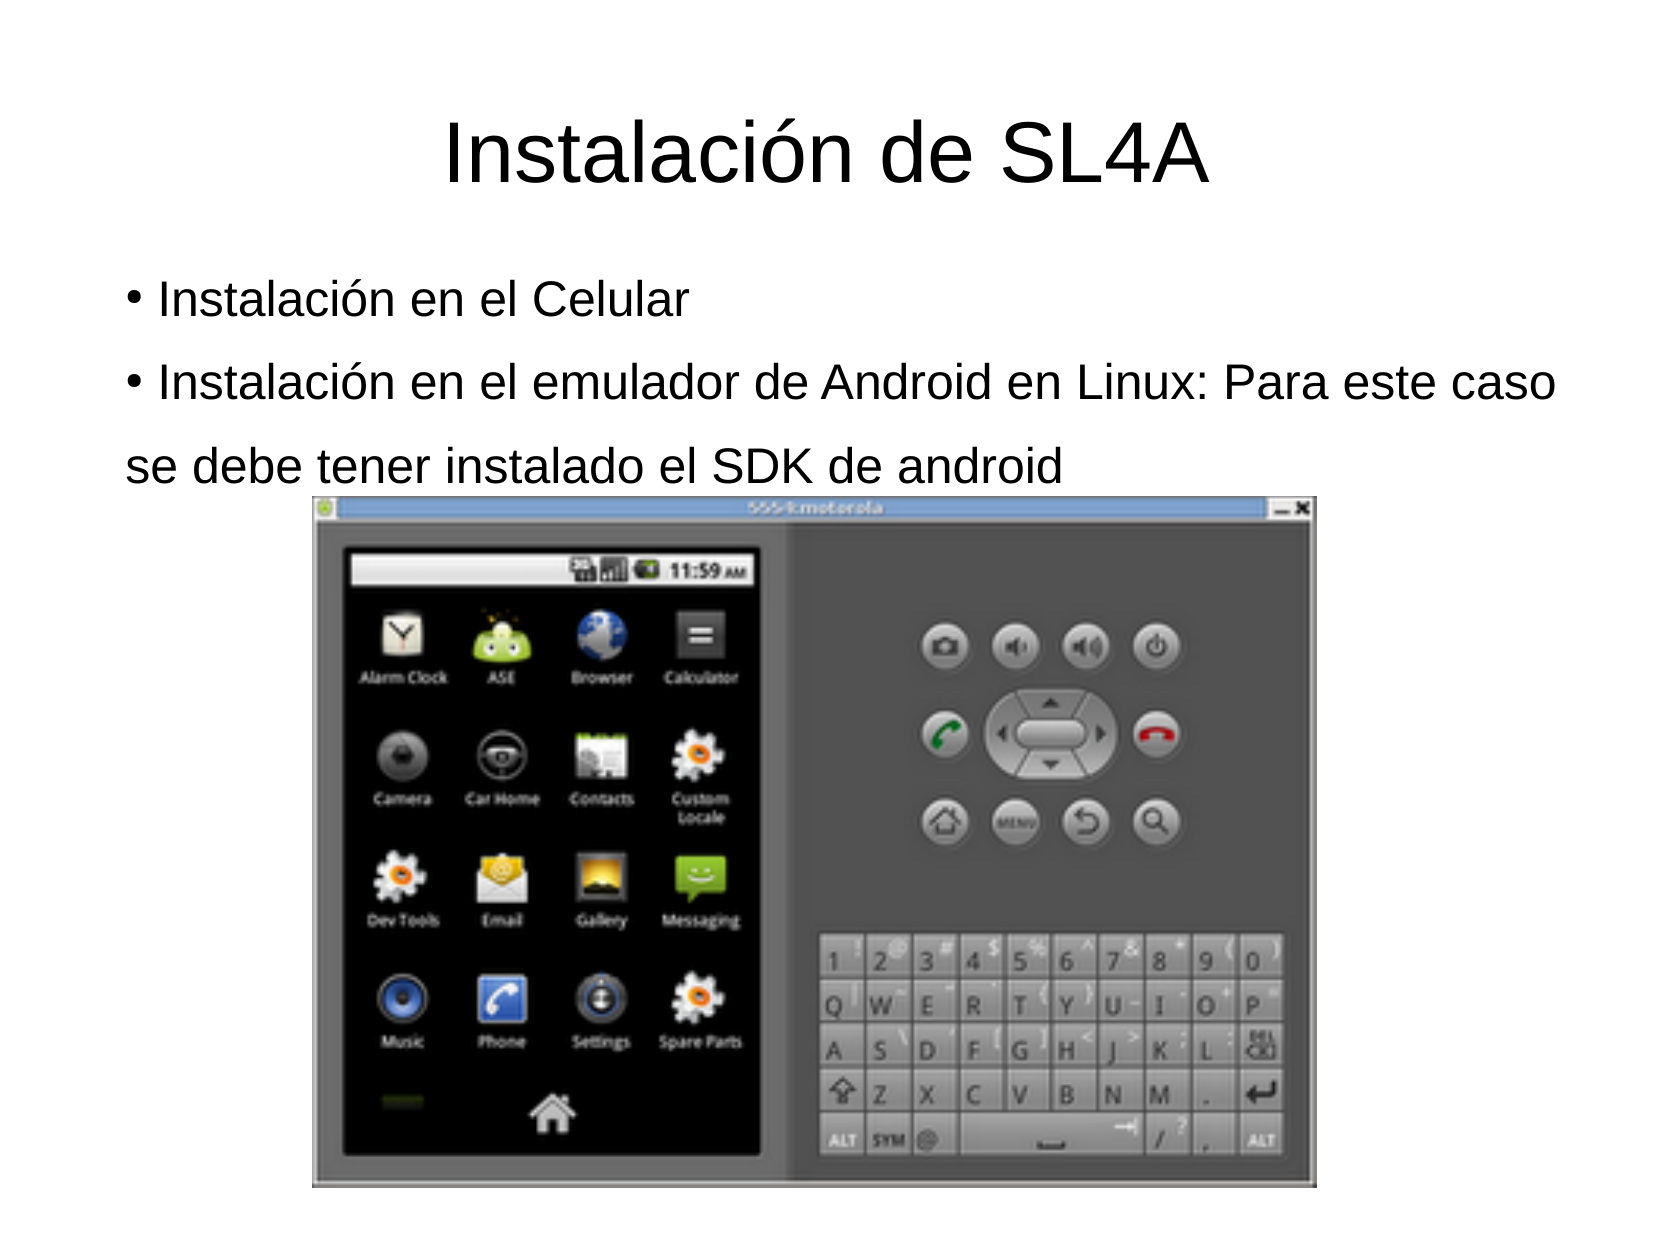

# Instalación de SL4A
 Instalación en el Celular
 Instalación en el emulador de Android en Linux: Para este caso se debe tener instalado el SDK de android